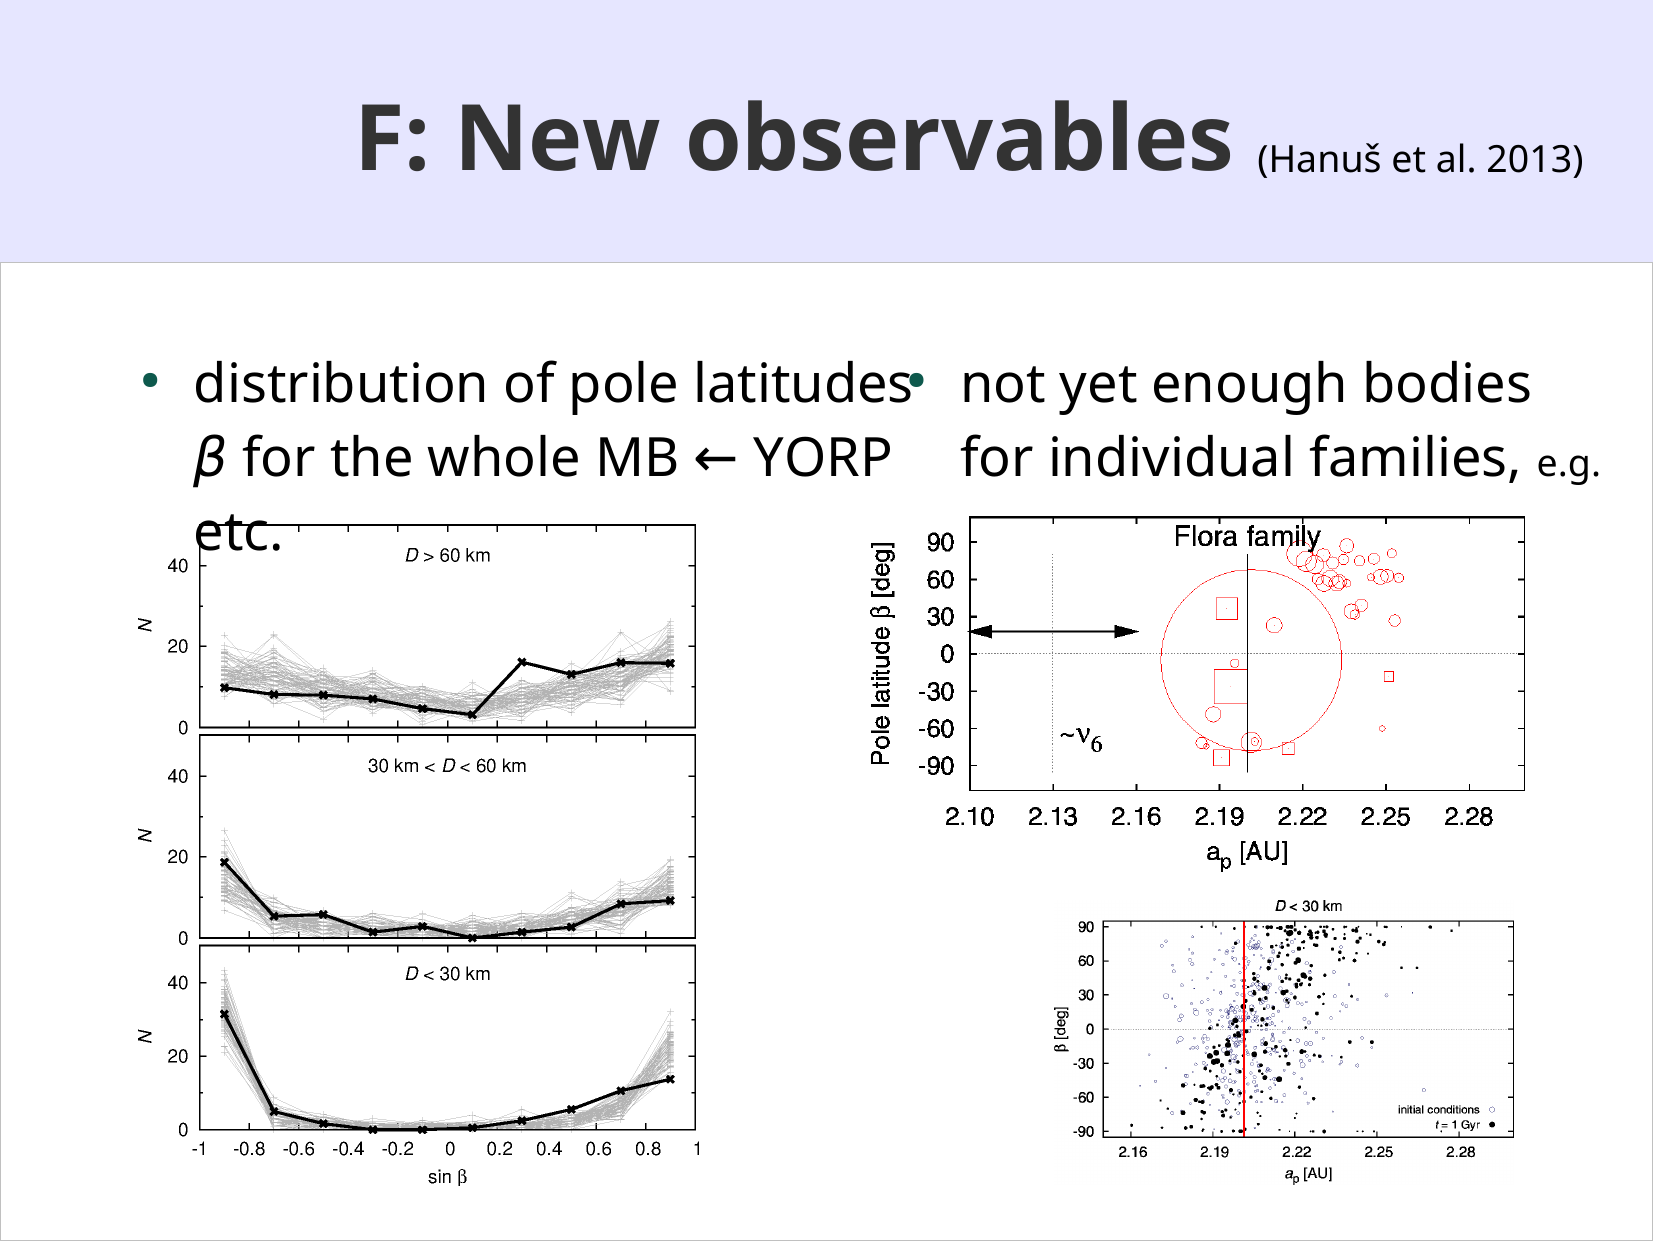

# F: New observables
(Hanuš et al. 2013)
distribution of pole latitudes β for the whole MB ← YORP etc.
not yet enough bodies for individual families, e.g. Flora